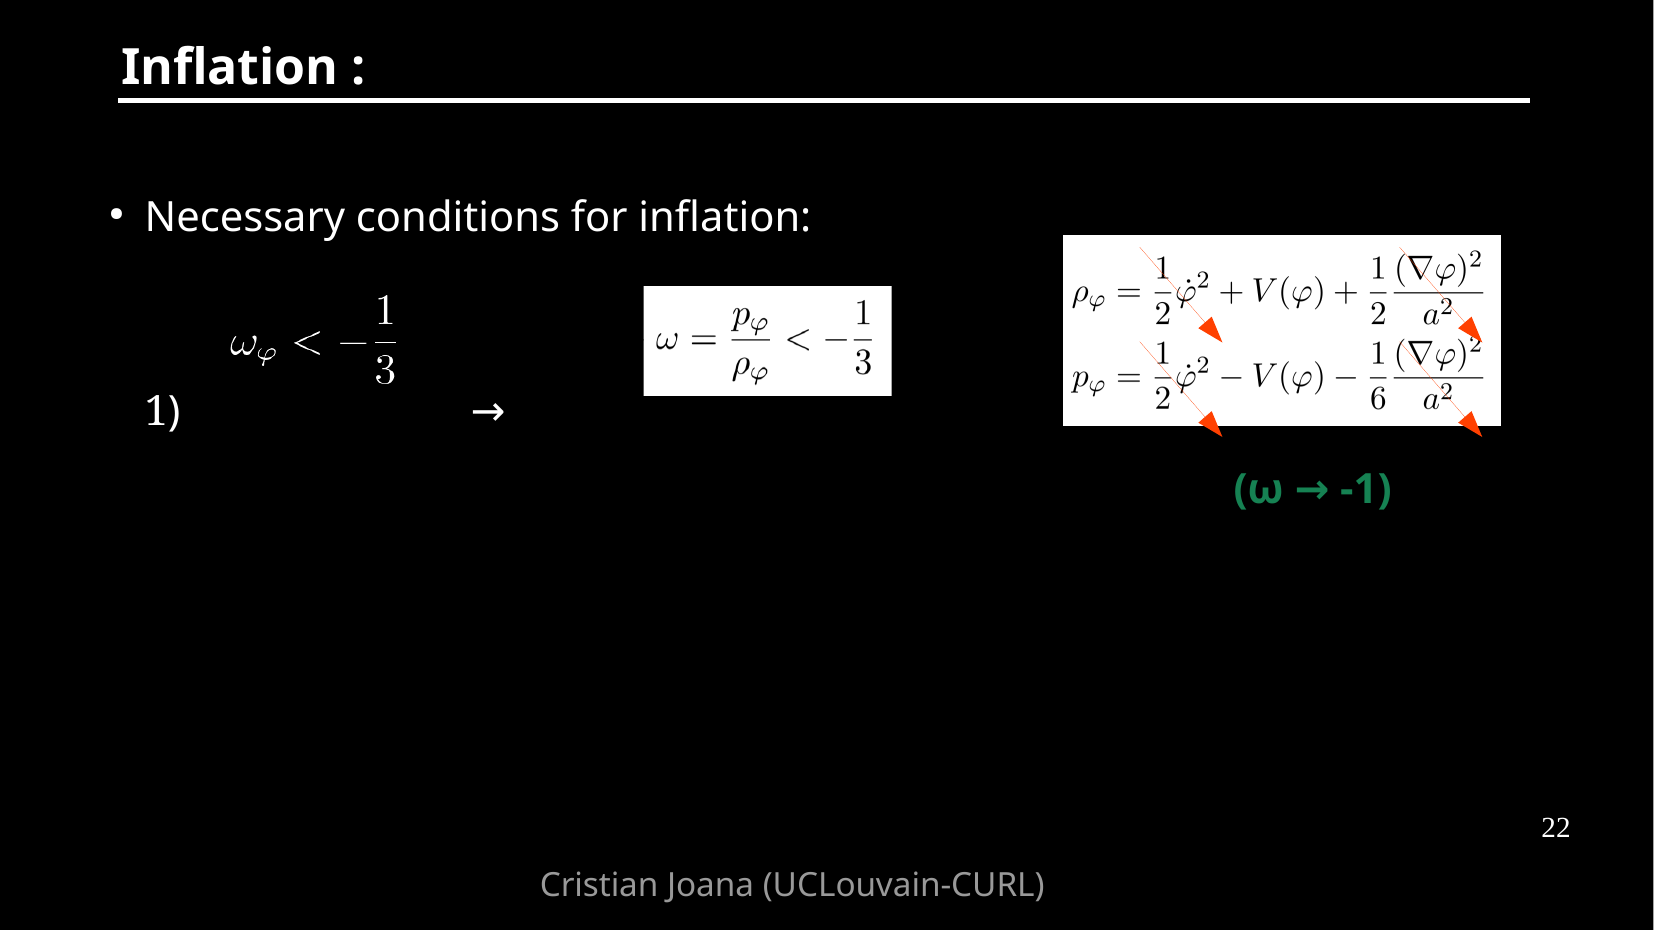

Inflation :
Necessary conditions for inflation:
1) →
 (ω → -1)
22
Cristian Joana (UCLouvain-CURL)